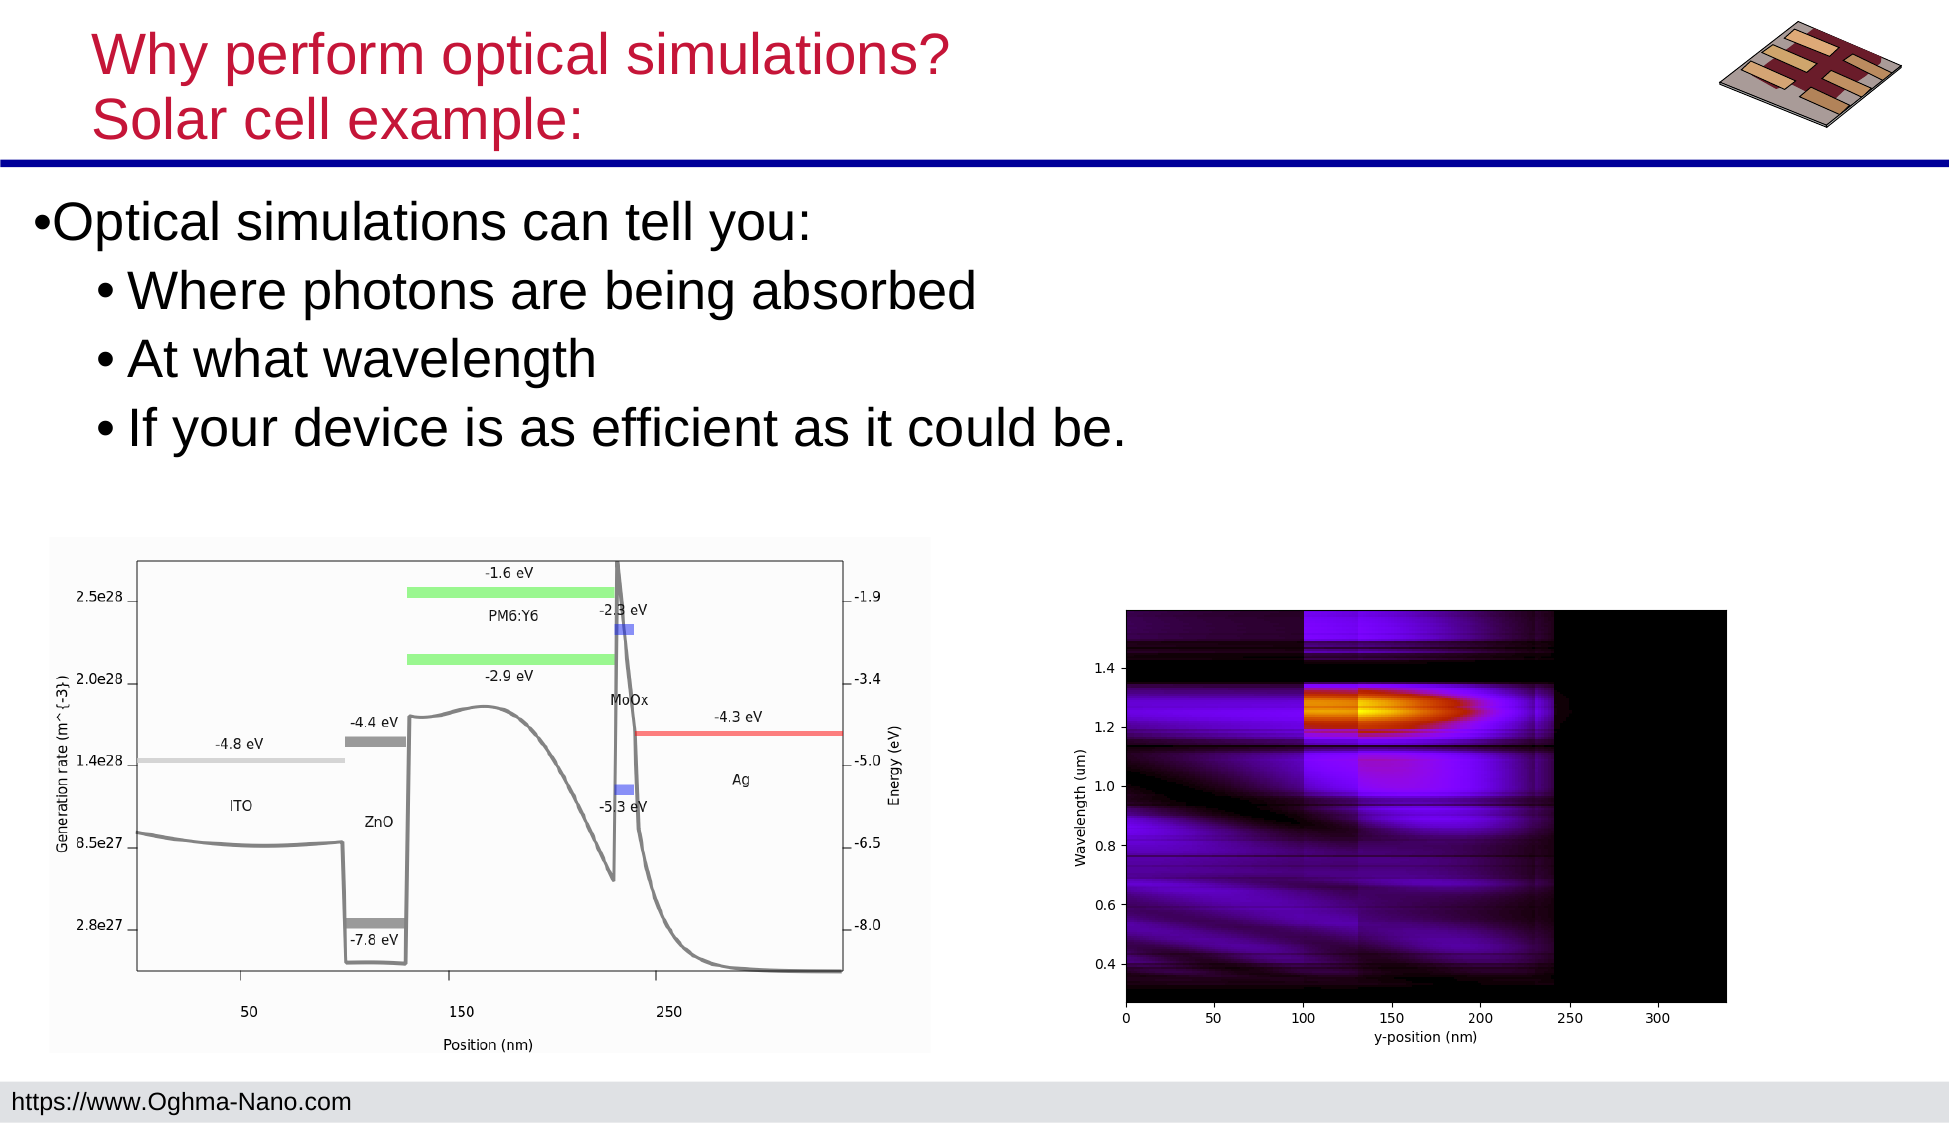

# Why perform optical simulations? Solar cell example:
Optical simulations can tell you:
Where photons are being absorbed
At what wavelength
If your device is as efficient as it could be.